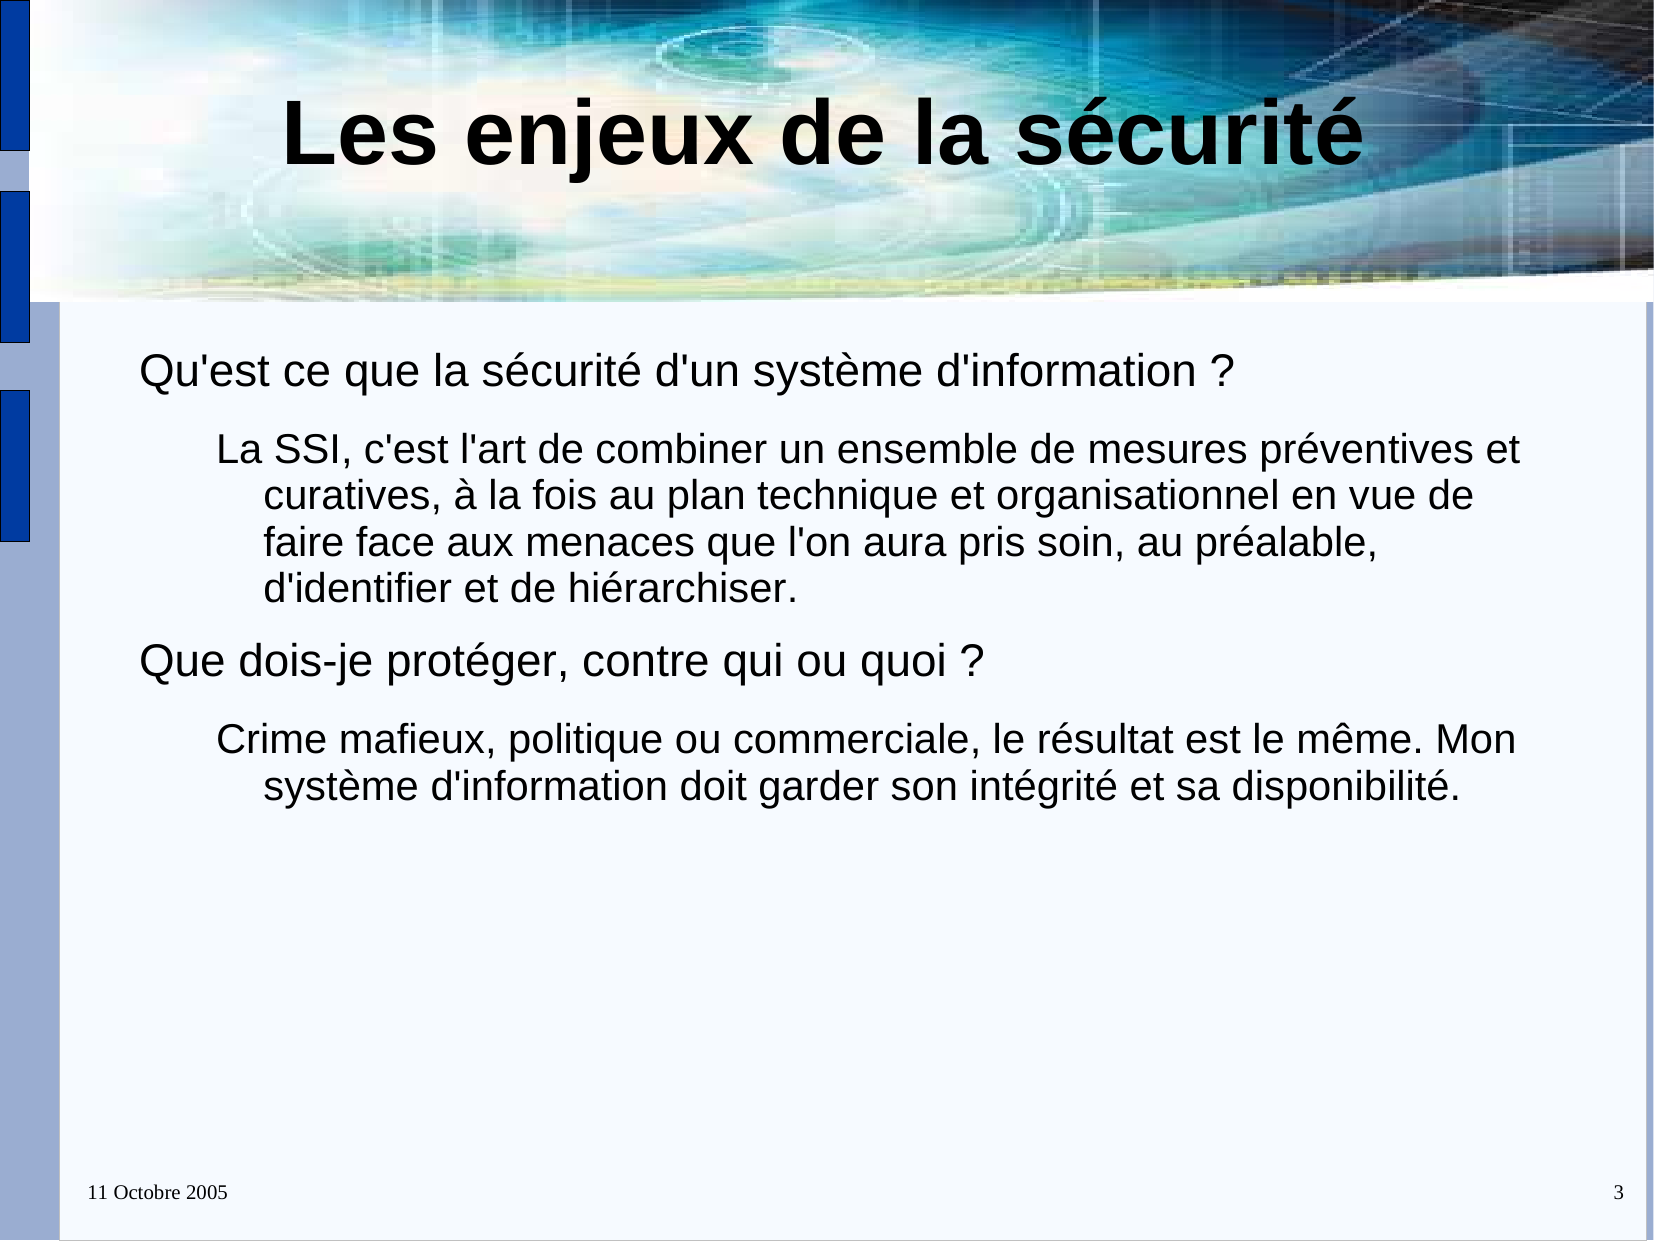

# Les enjeux de la sécurité
Qu'est ce que la sécurité d'un système d'information ?
La SSI, c'est l'art de combiner un ensemble de mesures préventives et curatives, à la fois au plan technique et organisationnel en vue de faire face aux menaces que l'on aura pris soin, au préalable, d'identifier et de hiérarchiser.
Que dois-je protéger, contre qui ou quoi ?
Crime mafieux, politique ou commerciale, le résultat est le même. Mon système d'information doit garder son intégrité et sa disponibilité.